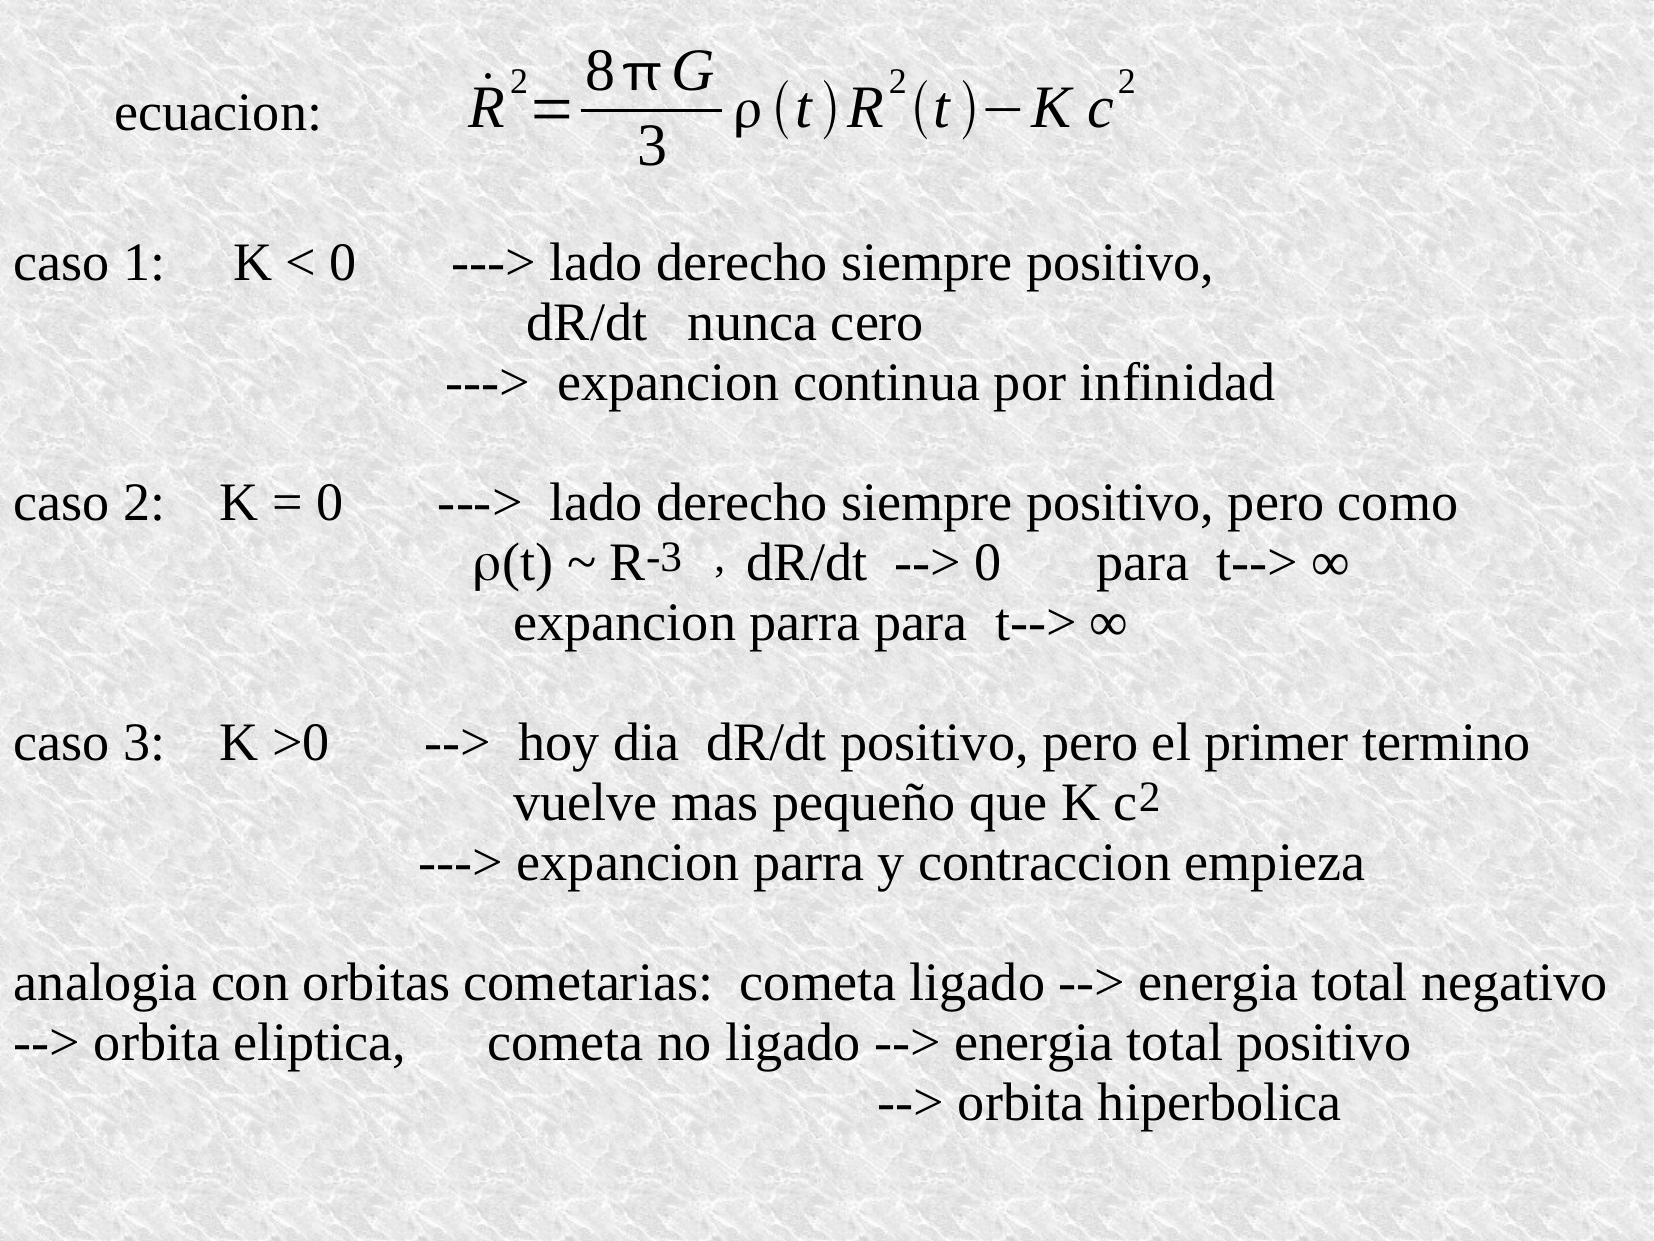

ecuacion:
caso 1: K < 0 ---> lado derecho siempre positivo,
 dR/dt nunca cero
 ---> expancion continua por infinidad
caso 2: K = 0 ---> lado derecho siempre positivo, pero como
 (t) ~ R-3 , dR/dt --> 0 para t--> ∞
 expancion parra para t--> ∞
caso 3: K >0 --> hoy dia dR/dt positivo, pero el primer termino
 vuelve mas pequeño que K c2
 ---> expancion parra y contraccion empieza
analogia con orbitas cometarias: cometa ligado --> energia total negativo
--> orbita eliptica, cometa no ligado --> energia total positivo
 --> orbita hiperbolica